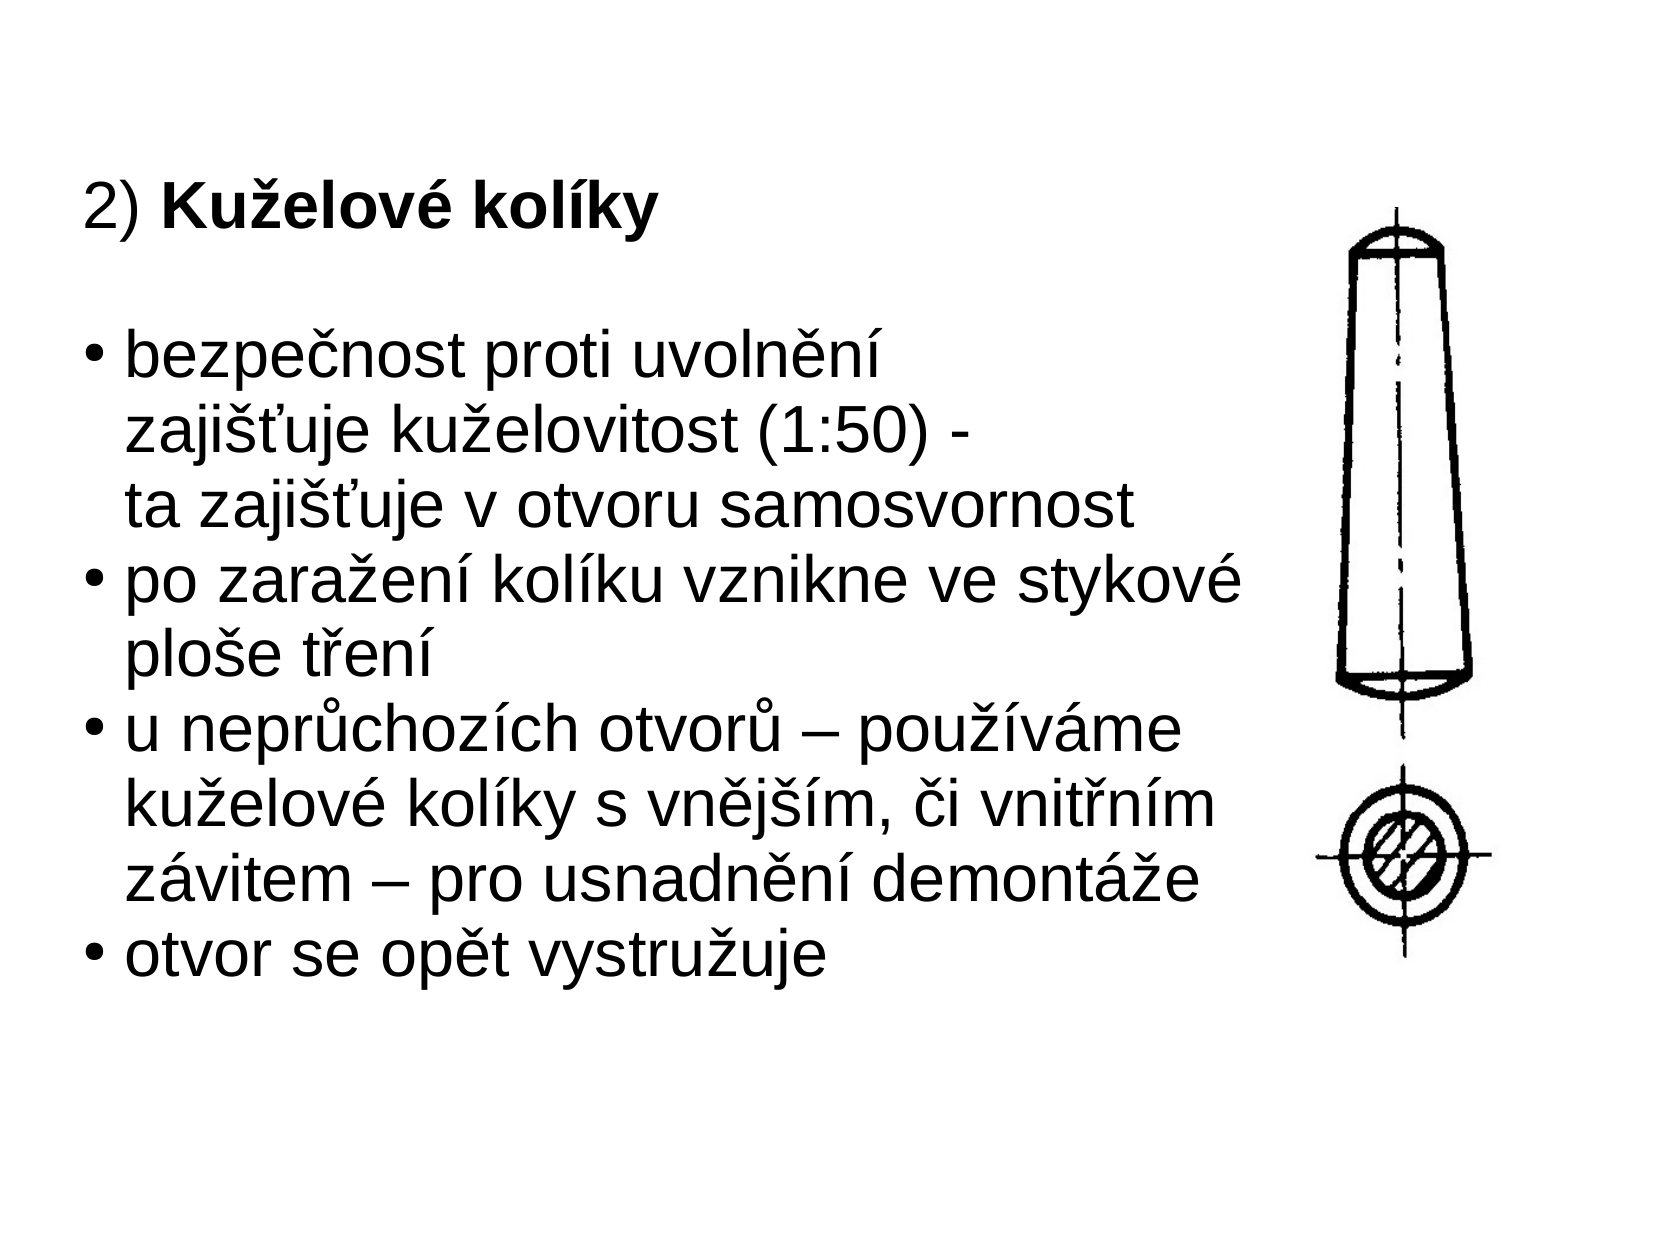

# 2) Kuželové kolíky
 bezpečnost proti uvolnění
 zajišťuje kuželovitost (1:50) -
 ta zajišťuje v otvoru samosvornost
 po zaražení kolíku vznikne ve stykové
 ploše tření
 u neprůchozích otvorů – používáme
 kuželové kolíky s vnějším, či vnitřním
 závitem – pro usnadnění demontáže
 otvor se opět vystružuje